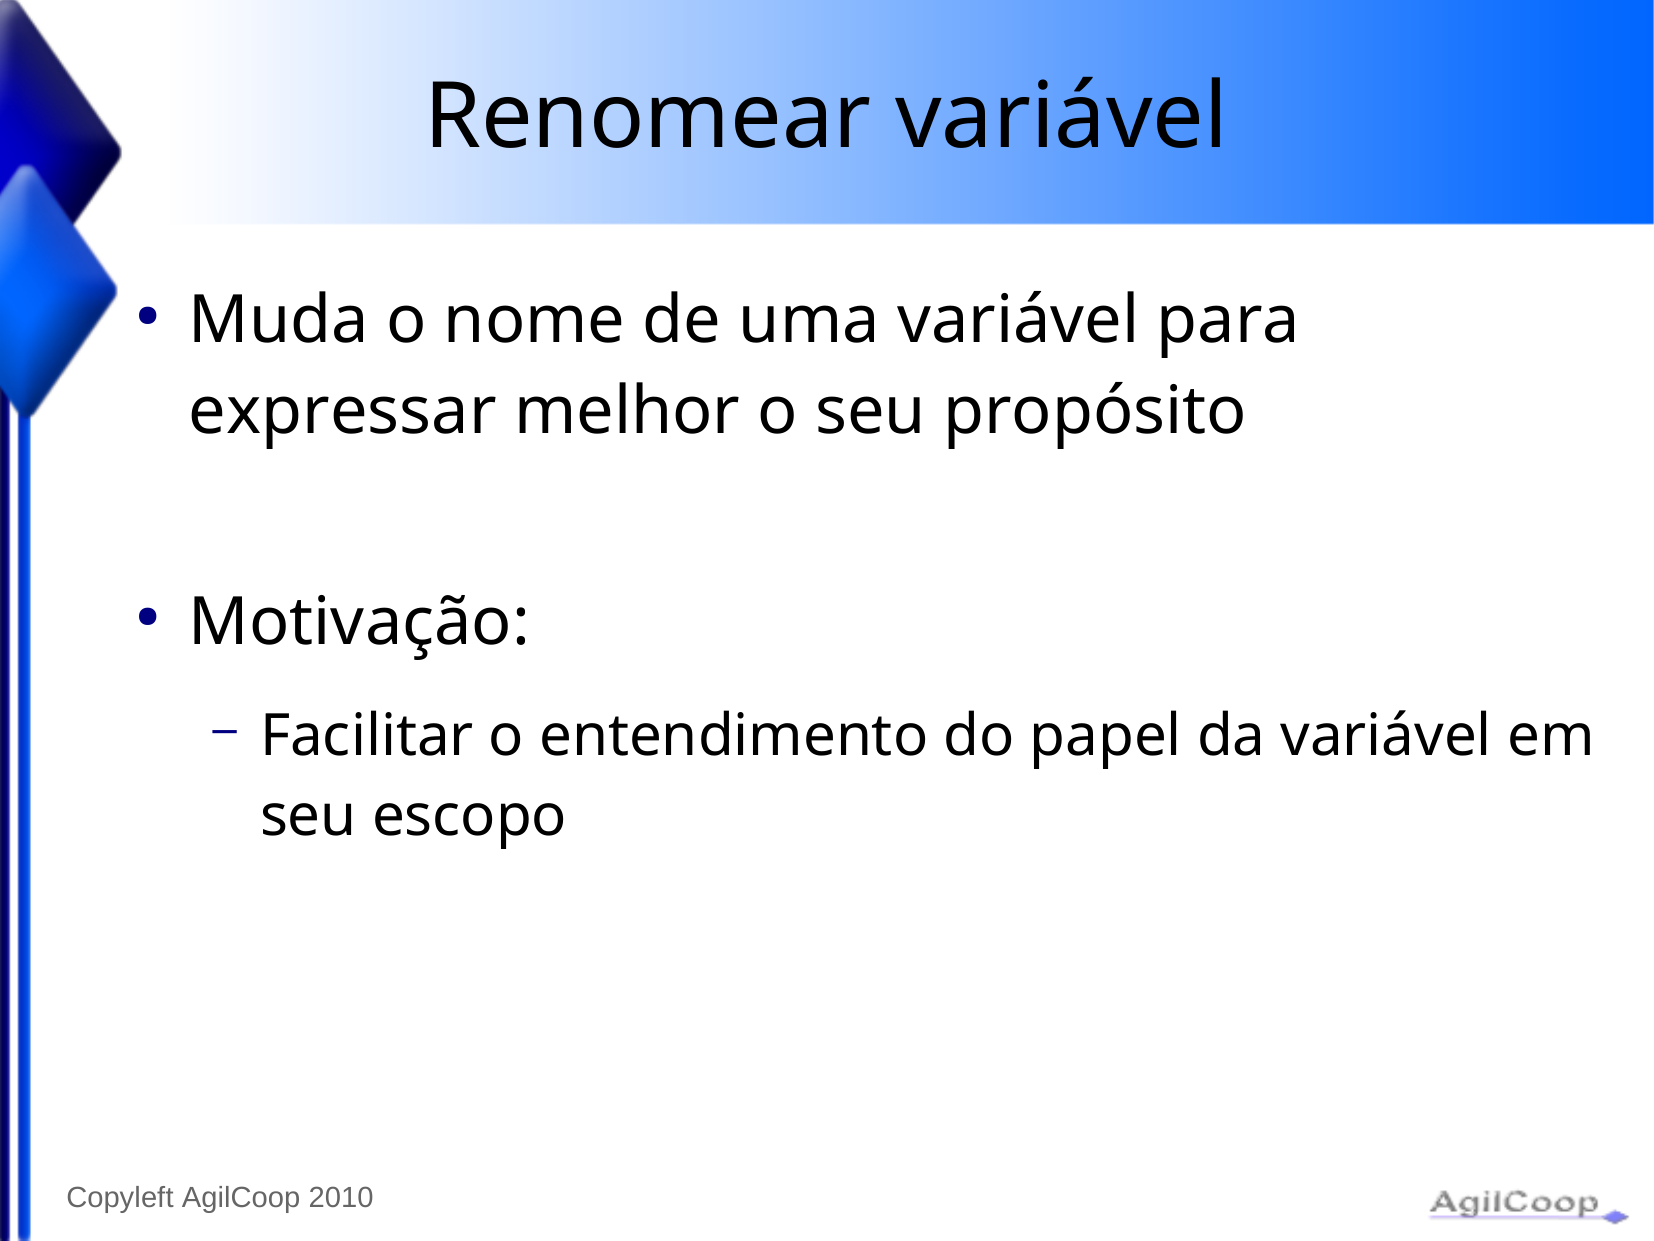

# Renomear variável
Muda o nome de uma variável para expressar melhor o seu propósito
Motivação:
Facilitar o entendimento do papel da variável em seu escopo
Copyleft AgilCoop 2010